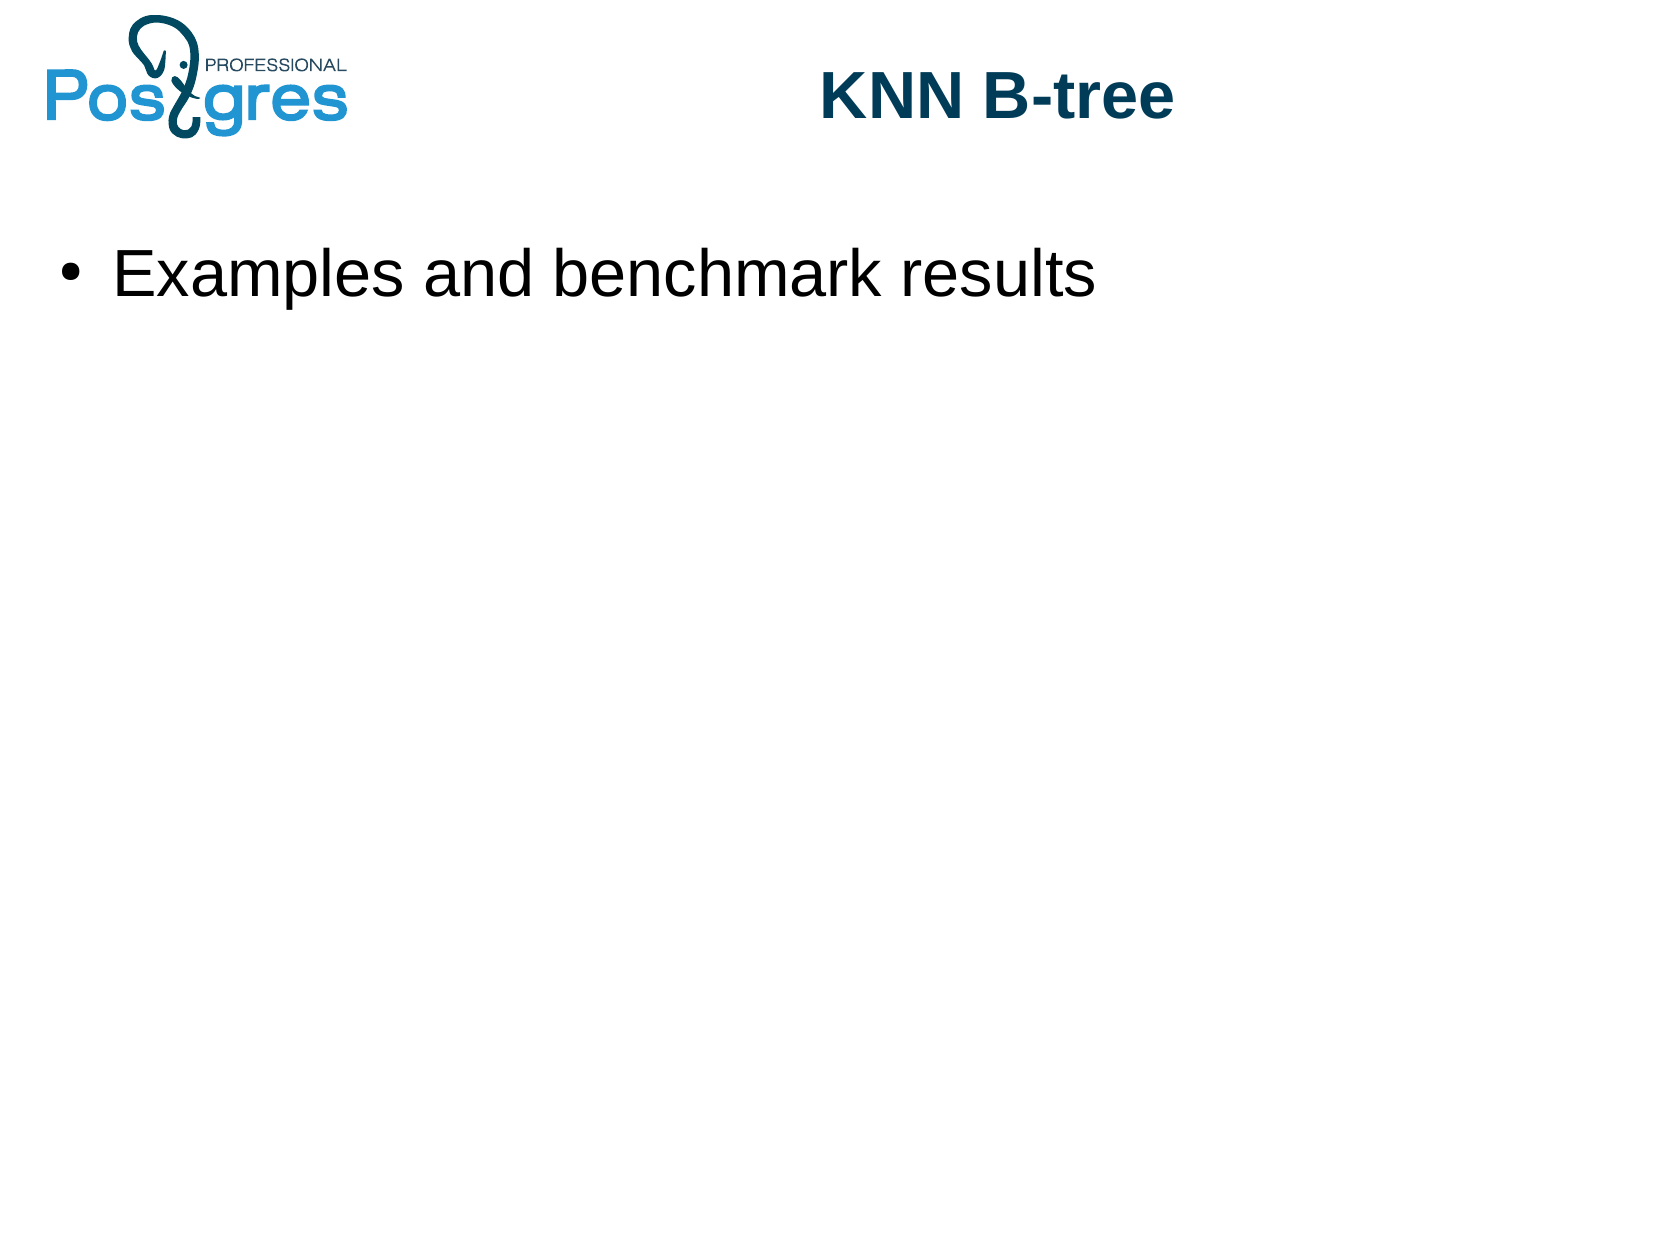

# KNN B-tree
Examples and benchmark results